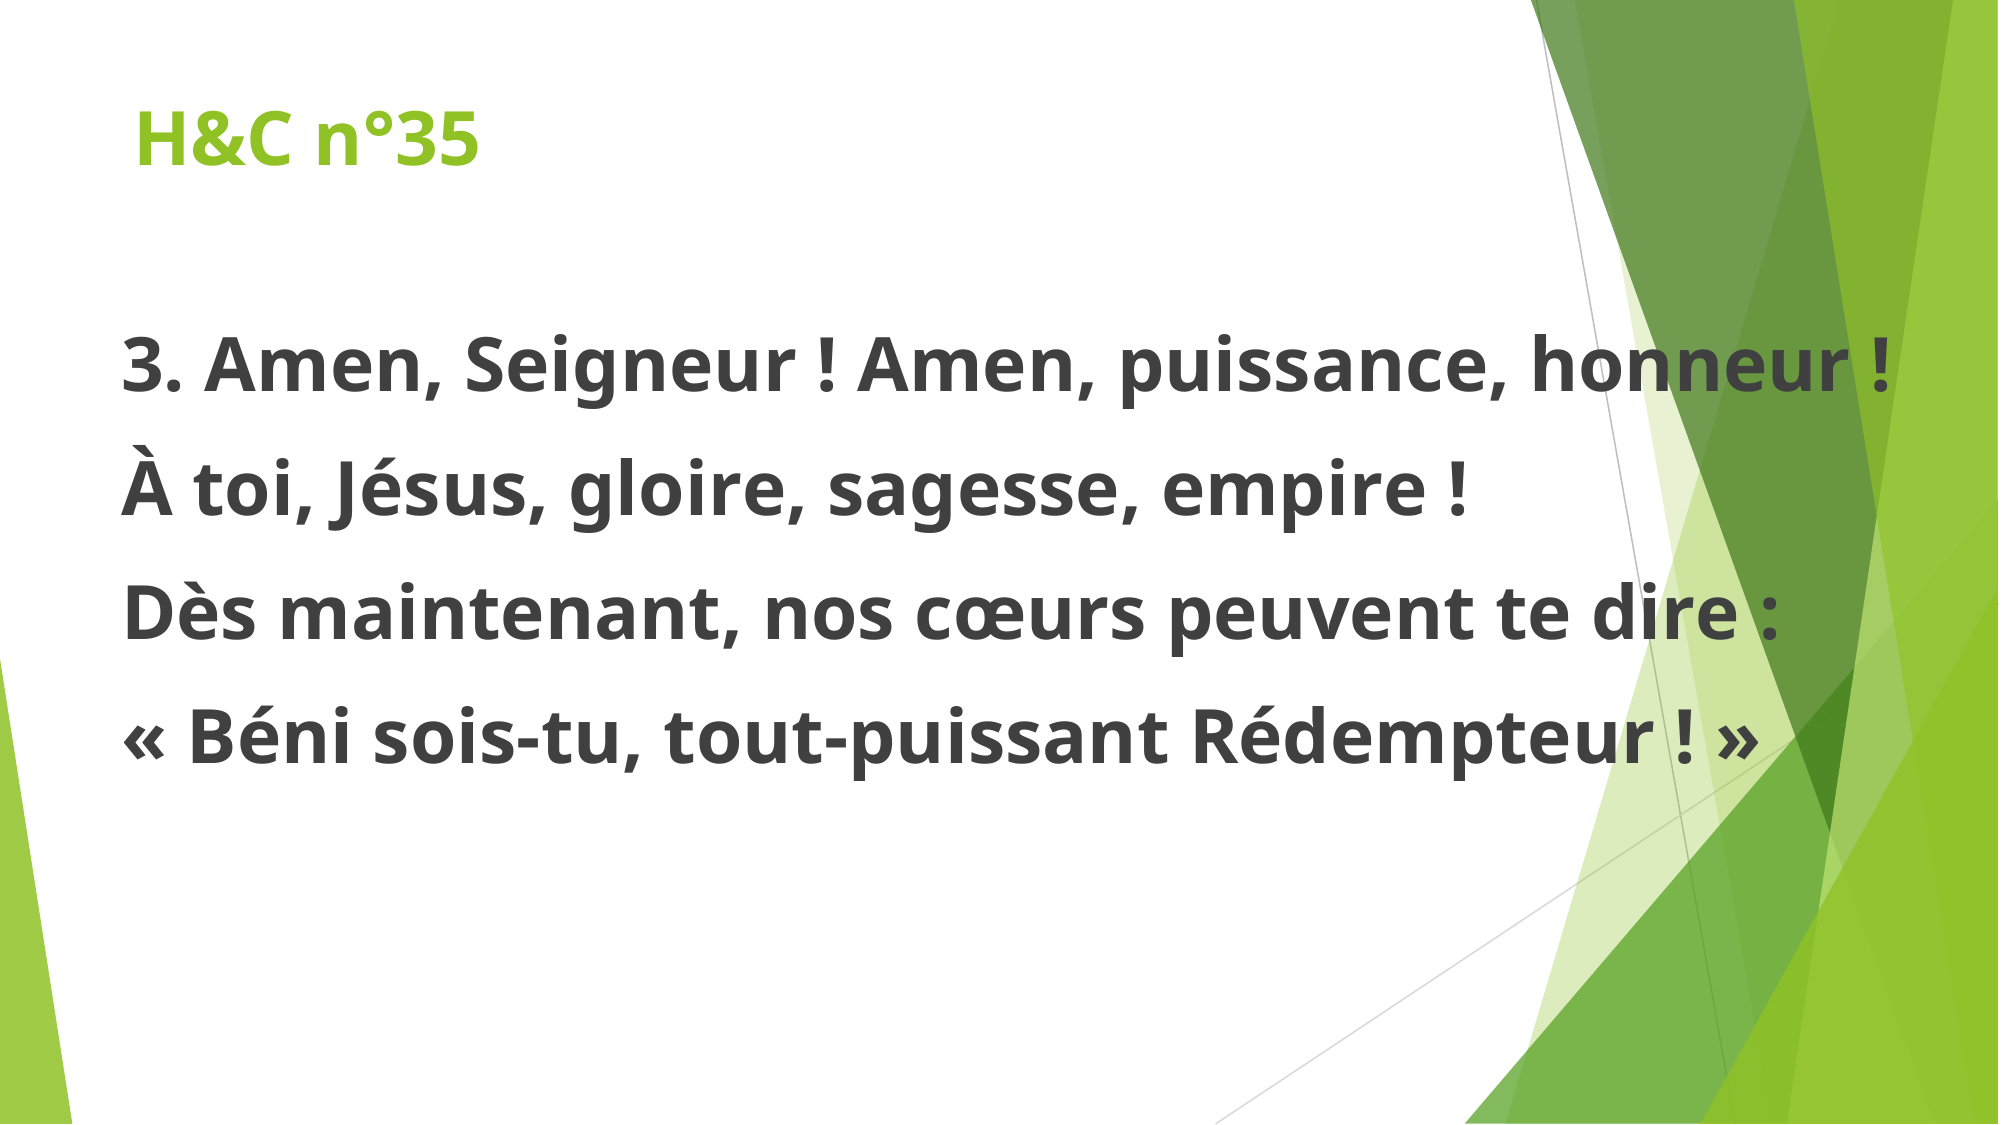

H&C n°35
3. Amen, Seigneur ! Amen, puissance, honneur !
À toi, Jésus, gloire, sagesse, empire !
Dès maintenant, nos cœurs peuvent te dire :
« Béni sois-tu, tout-puissant Rédempteur ! »